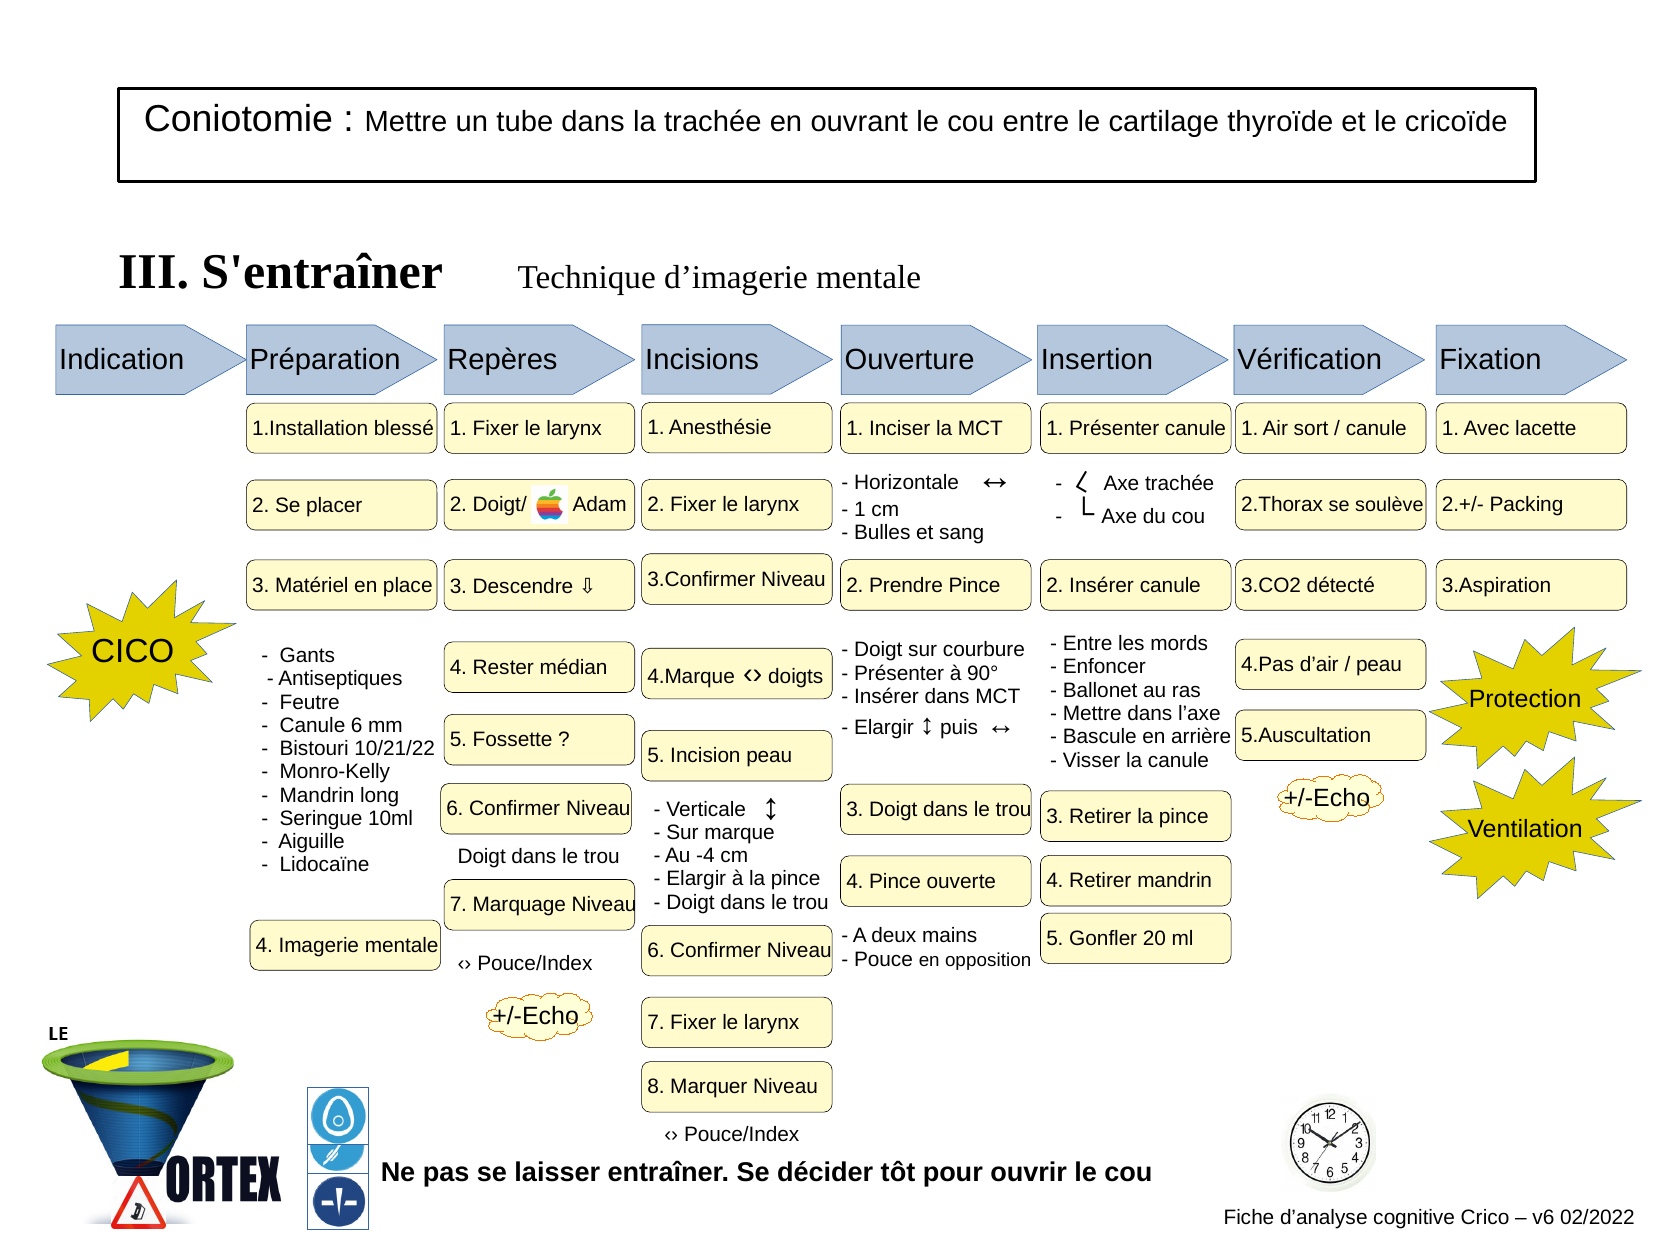

Coniotomie : Mettre un tube dans la trachée en ouvrant le cou entre le cartilage thyroïde et le cricoïde
III. S'entraîner Technique d’imagerie mentale
Incisions
Indication
Préparation
Repères
Ouverture
Insertion
Vérification
Fixation
1. Anesthésie
1. Fixer le larynx
1. Inciser la MCT
1. Présenter canule
1. Air sort / canule
1. Avec lacette
1.Installation blessé
- Horizontale ↔
- 1 cm
- Bulles et sang
- Axe trachée
- └ Axe du cou
└
2. Doigt/ Adam
2. Fixer le larynx
2.Thorax se soulève
2.+/- Packing
2. Se placer
3.Confirmer Niveau
3. Descendre ⇩
2. Prendre Pince
2. Insérer canule
3.CO2 détecté
3.Aspiration
3. Matériel en place
CICO
- Entre les mords
- Enfoncer
- Ballonet au ras
- Mettre dans l’axe
- Bascule en arrière
- Visser la canule
Protection
- Doigt sur courbure
- Présenter à 90°
- Insérer dans MCT
- Elargir ↕ puis ↔
- Gants
 - Antiseptiques
- Feutre
- Canule 6 mm
- Bistouri 10/21/22
- Monro-Kelly
- Mandrin long
- Seringue 10ml
- Aiguille
- Lidocaïne
4.Pas d’air / peau
4. Rester médian
4.Marque ‹› doigts
5.Auscultation
5. Fossette ?
5. Incision peau
Ventilation
+/-Echo
↕
6. Confirmer Niveau
3. Doigt dans le trou
- Verticale
- Sur marque
- Au -4 cm
- Elargir à la pince
- Doigt dans le trou
3. Retirer la pince
Doigt dans le trou
4. Retirer mandrin
4. Pince ouverte
7. Marquage Niveau
5. Gonfler 20 ml
- A deux mains
- Pouce en opposition
4. Imagerie mentale
6. Confirmer Niveau
‹› Pouce/Index
+/-Echo
7. Fixer le larynx
8. Marquer Niveau
‹› Pouce/Index
Ne pas se laisser entraîner. Se décider tôt pour ouvrir le cou
Fiche d’analyse cognitive Crico – v6 02/2022